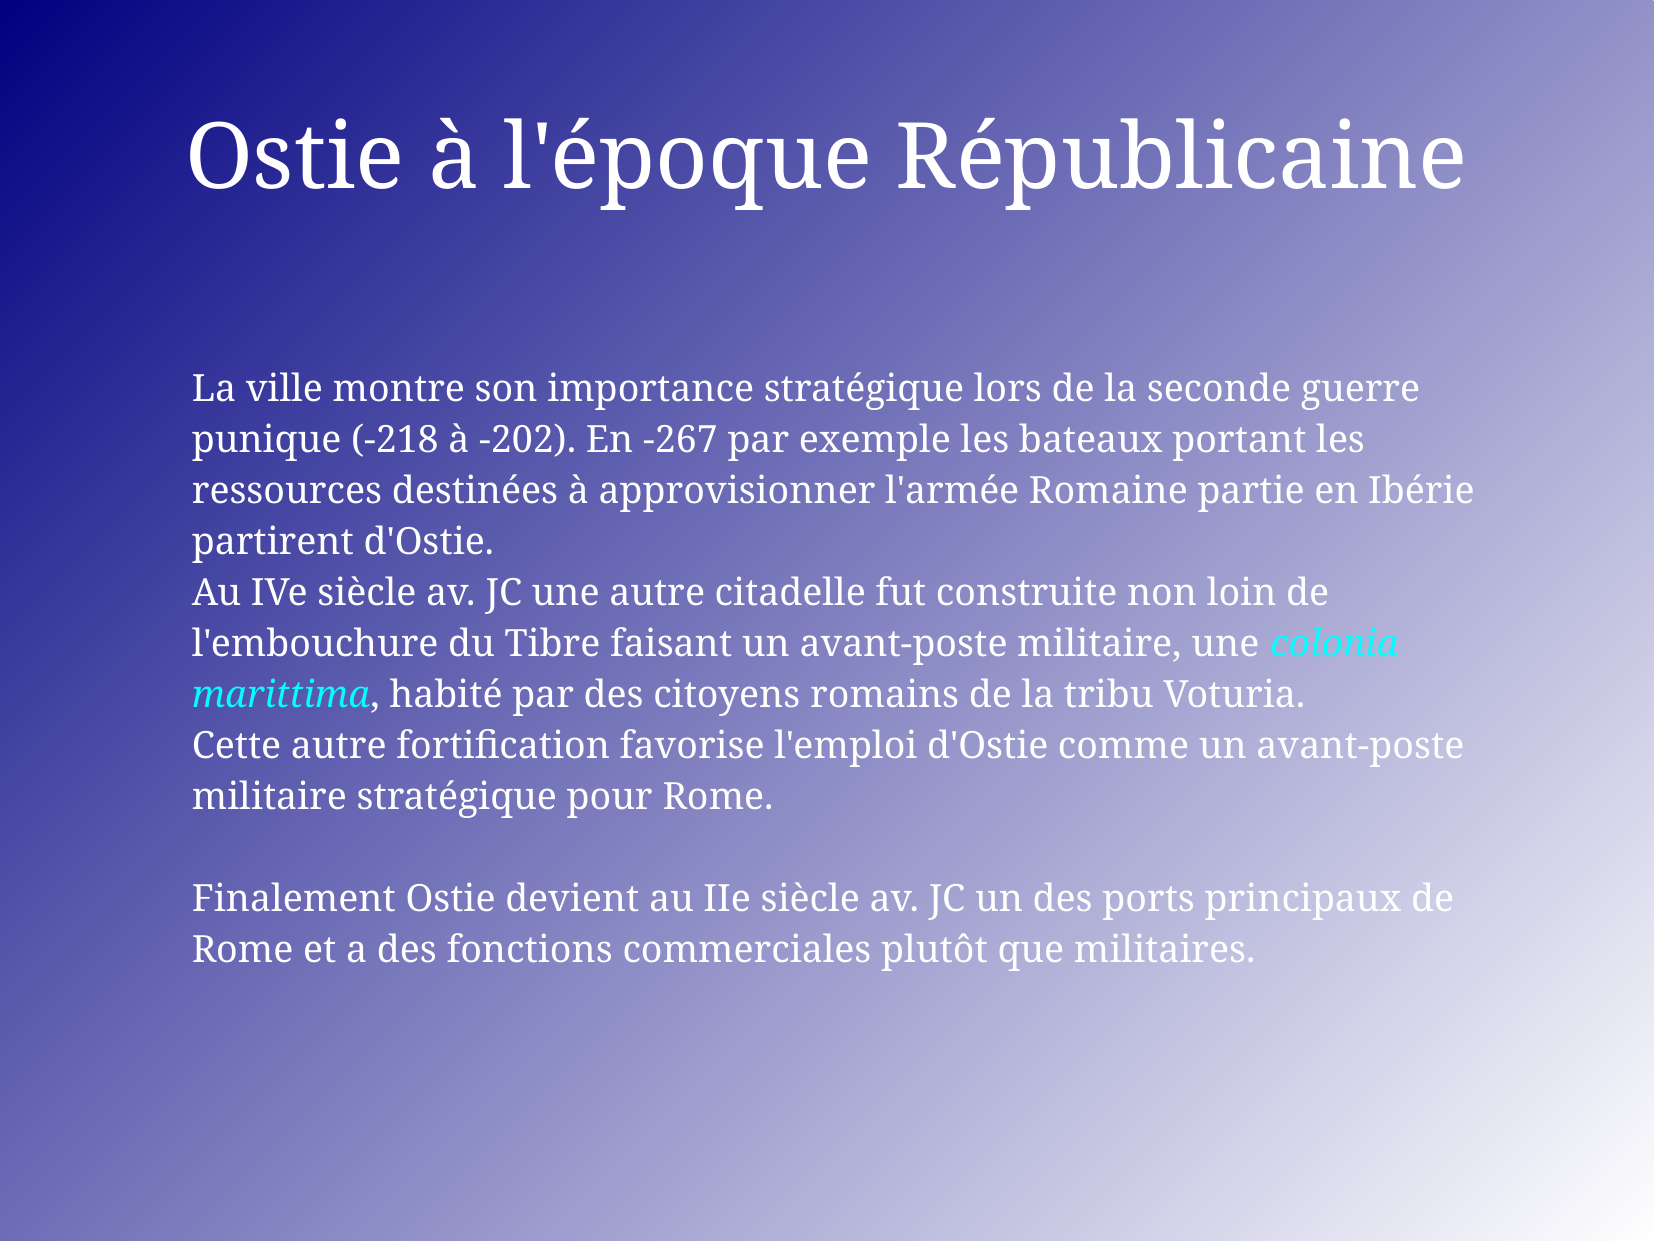

# Ostie à l'époque Républicaine
La ville montre son importance stratégique lors de la seconde guerre punique (-218 à -202). En -267 par exemple les bateaux portant les ressources destinées à approvisionner l'armée Romaine partie en Ibérie partirent d'Ostie.
Au IVe siècle av. JC une autre citadelle fut construite non loin de l'embouchure du Tibre faisant un avant-poste militaire, une colonia marittima, habité par des citoyens romains de la tribu Voturia.
Cette autre fortification favorise l'emploi d'Ostie comme un avant-poste militaire stratégique pour Rome.
Finalement Ostie devient au IIe siècle av. JC un des ports principaux de Rome et a des fonctions commerciales plutôt que militaires.